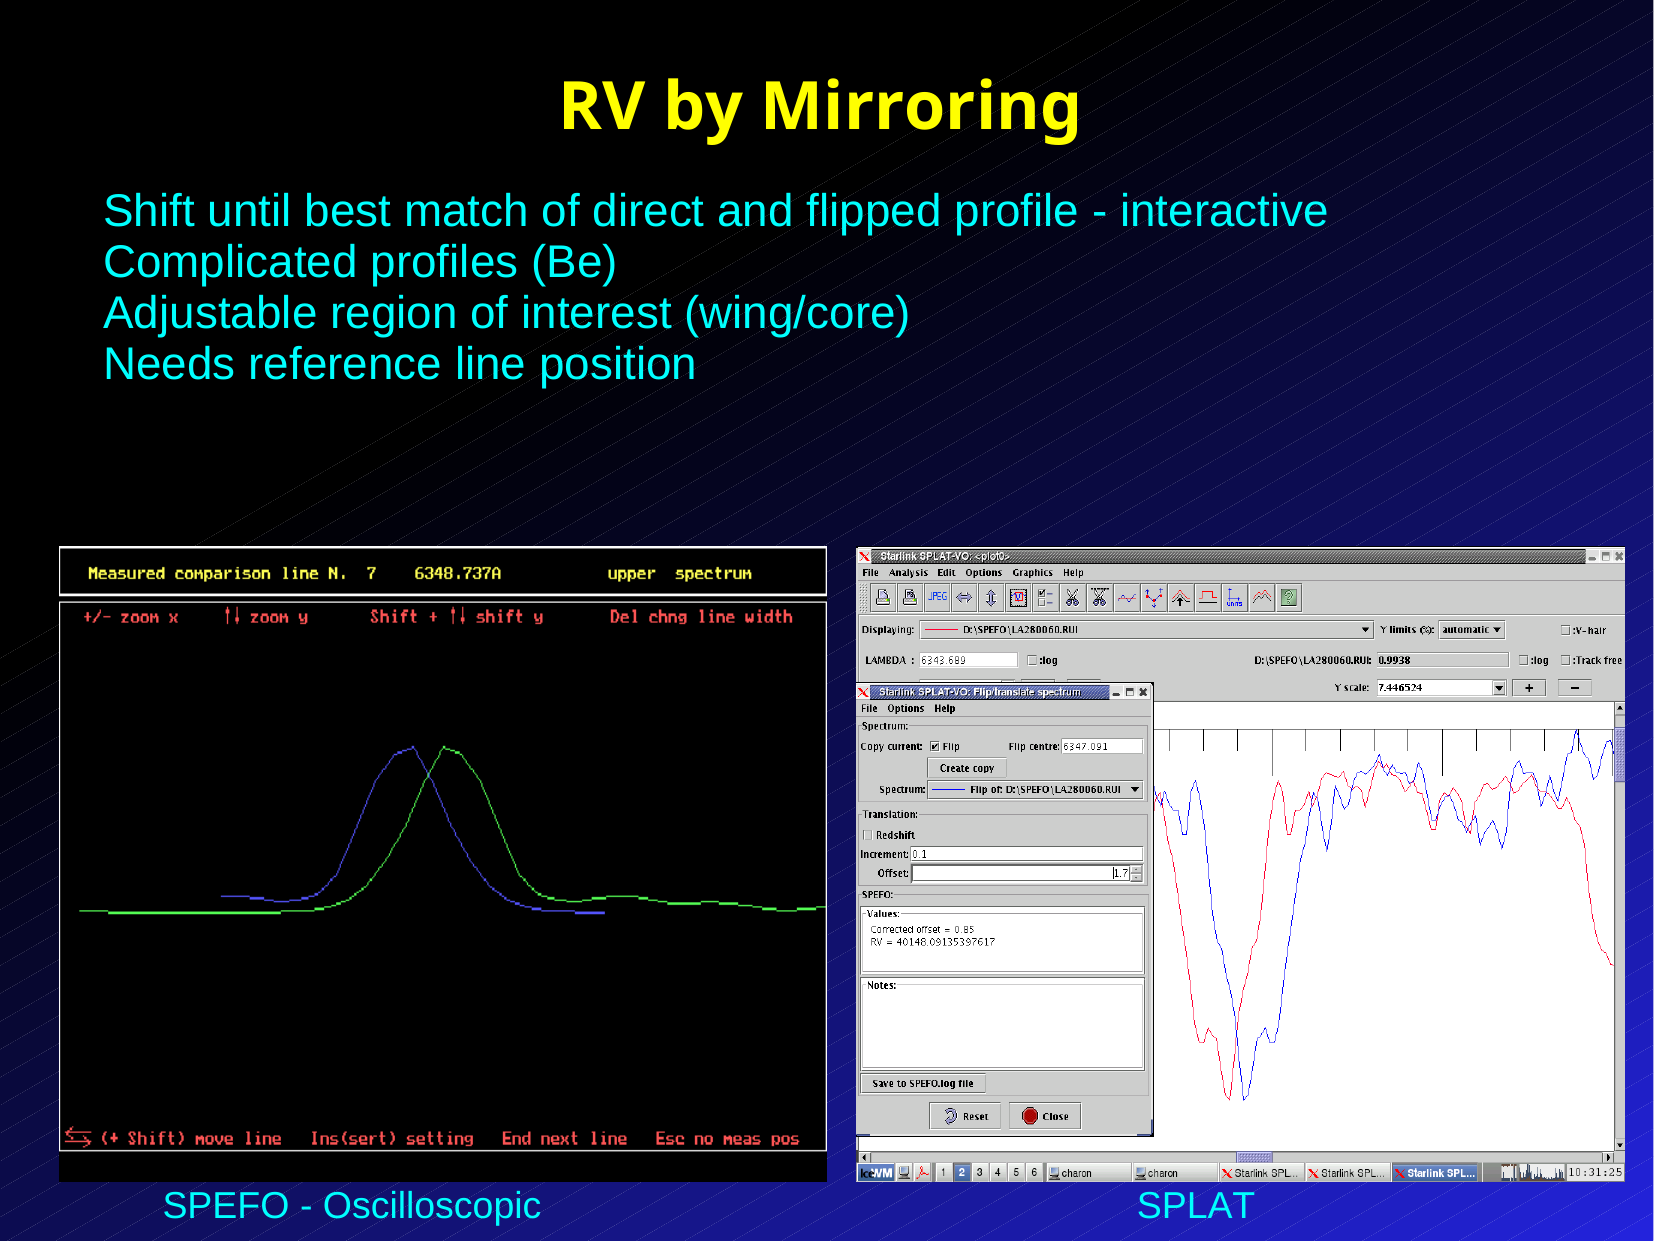

# RV by Mirroring
Shift until best match of direct and flipped profile - interactive
Complicated profiles (Be)
Adjustable region of interest (wing/core)
Needs reference line position
SPEFO - Oscilloscopic
SPLAT